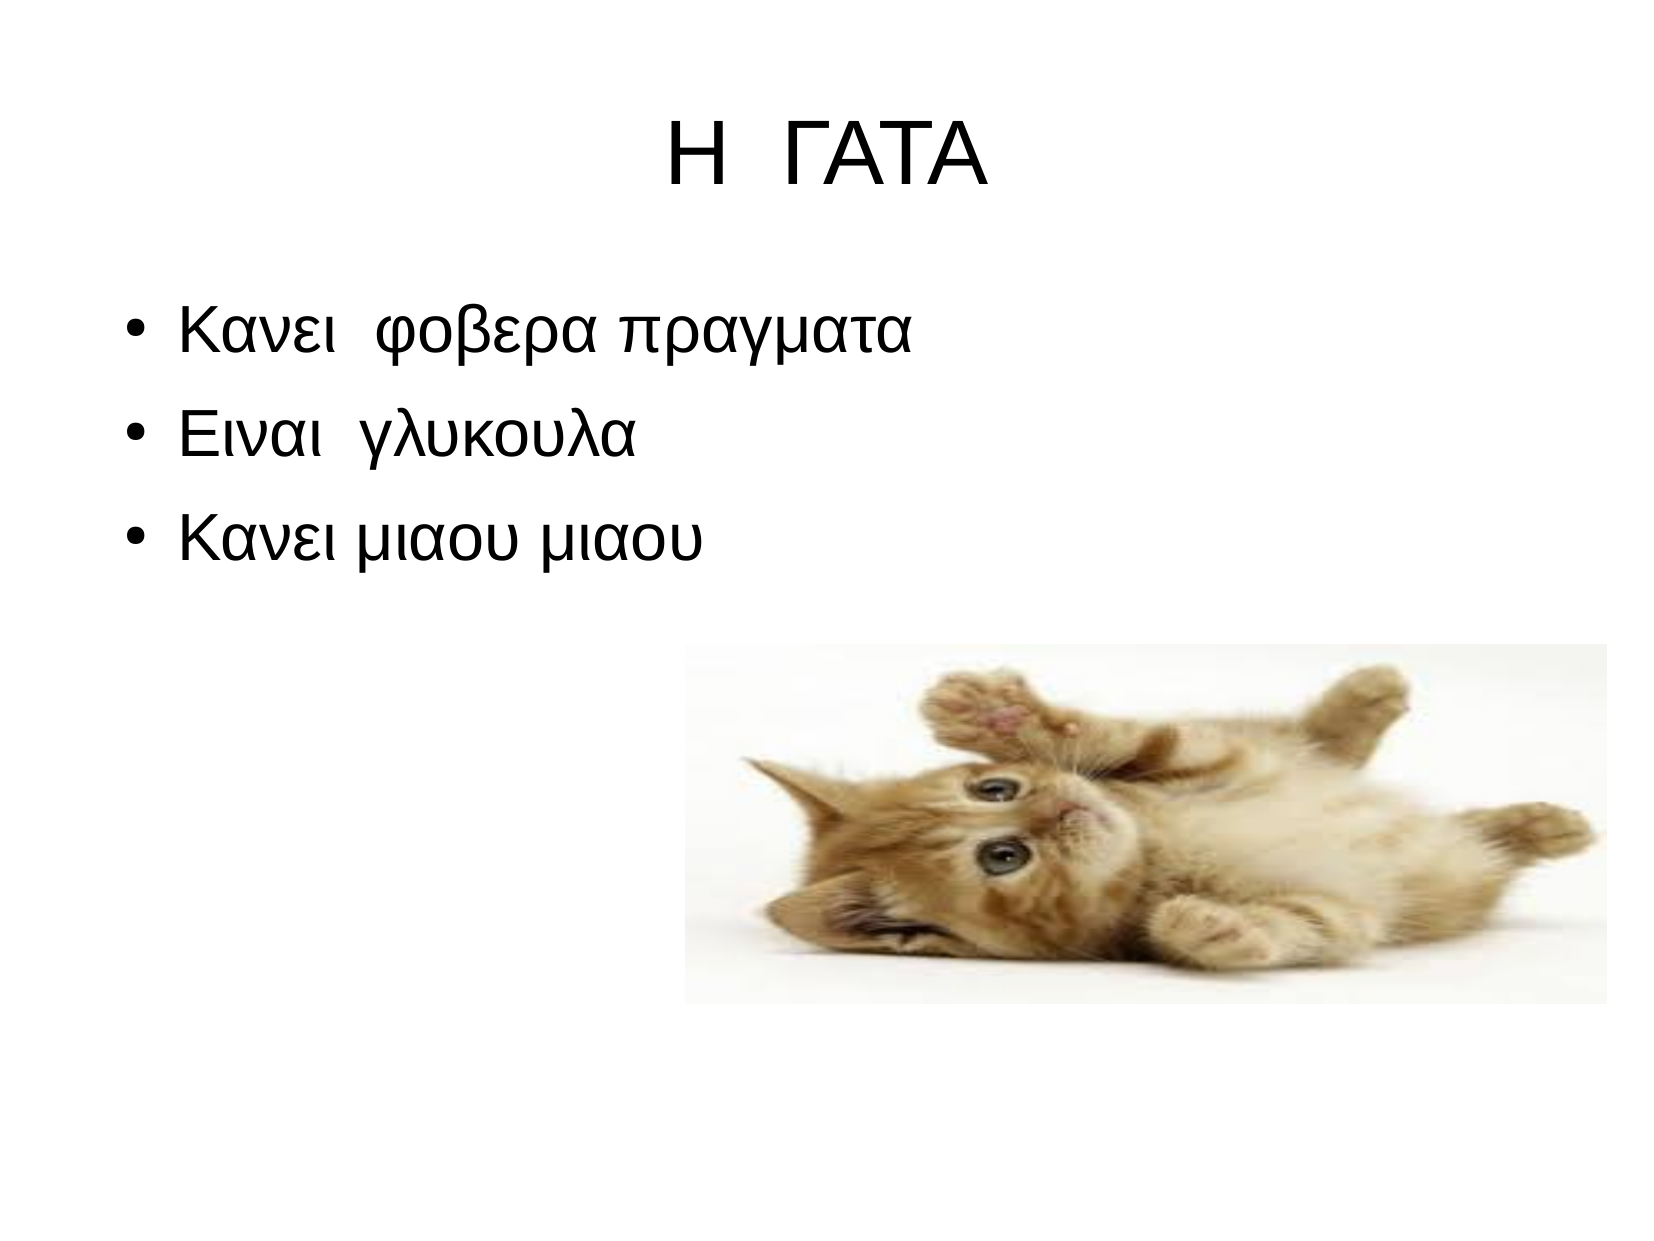

# Η ΓΑΤΑ
Κανει φοβερα πραγματα
Ειναι γλυκουλα
Κανει μιαου μιαου